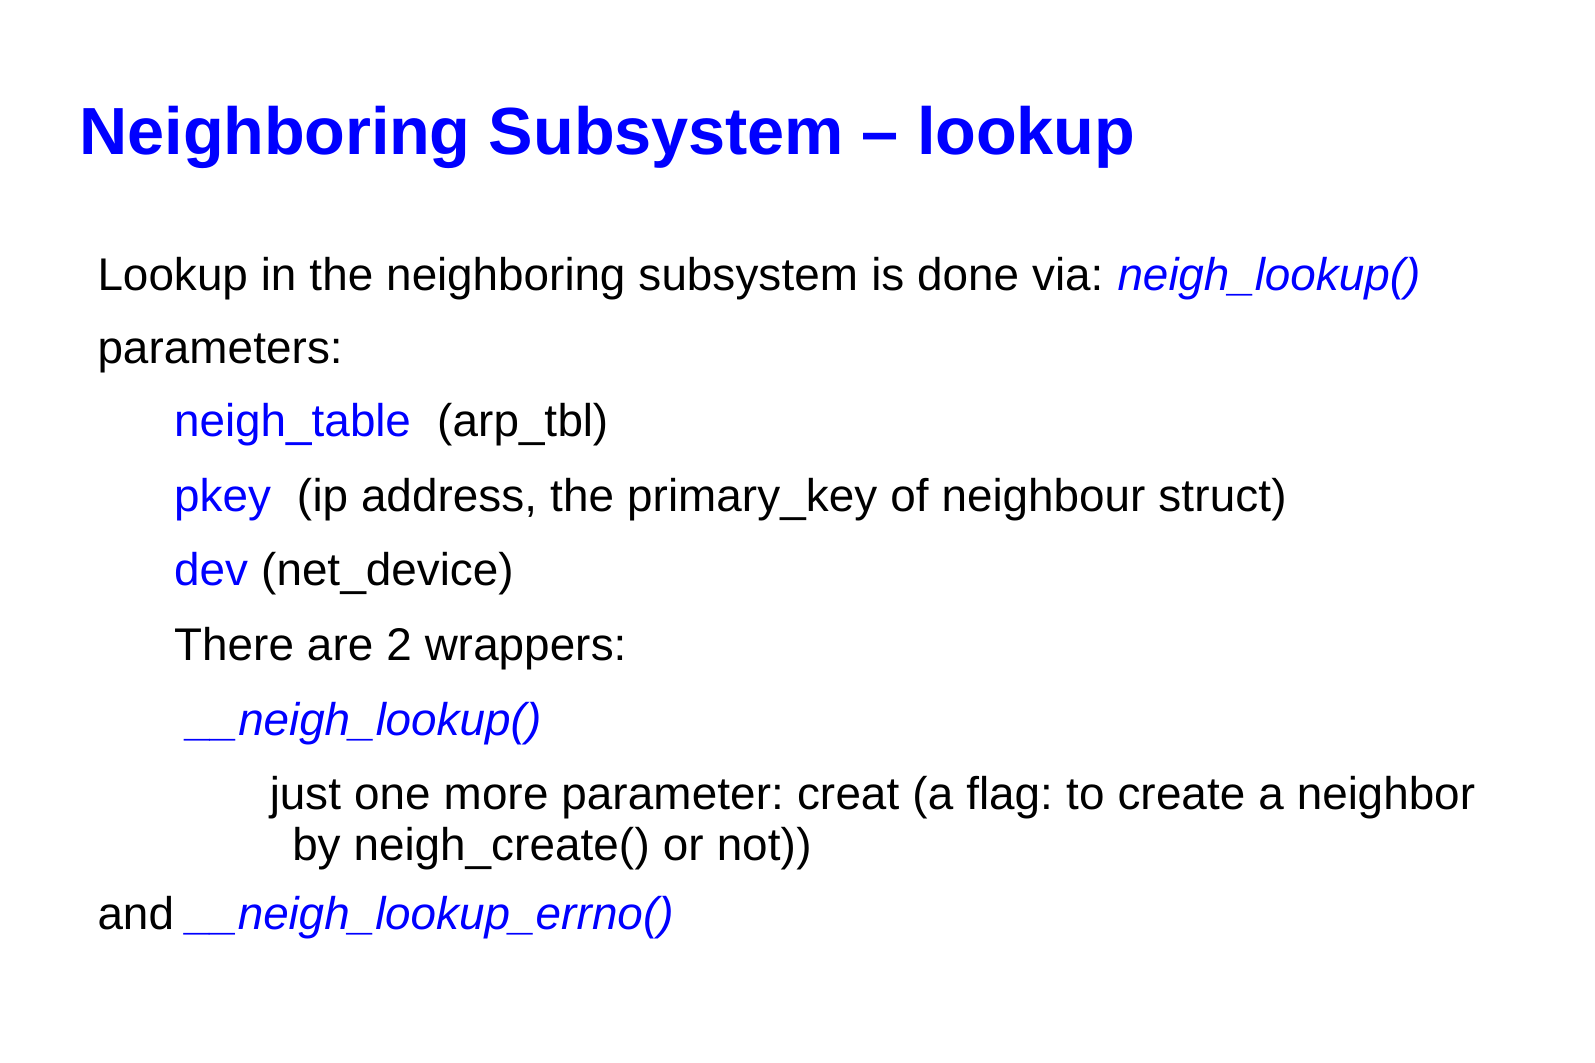

# Neighboring Subsystem – lookup
Lookup in the neighboring subsystem is done via: neigh_lookup()
parameters:
neigh_table (arp_tbl)
pkey (ip address, the primary_key of neighbour struct)
dev (net_device)
There are 2 wrappers:
 __neigh_lookup()
 just one more parameter: creat (a flag: to create a neighbor by neigh_create() or not))
and __neigh_lookup_errno()